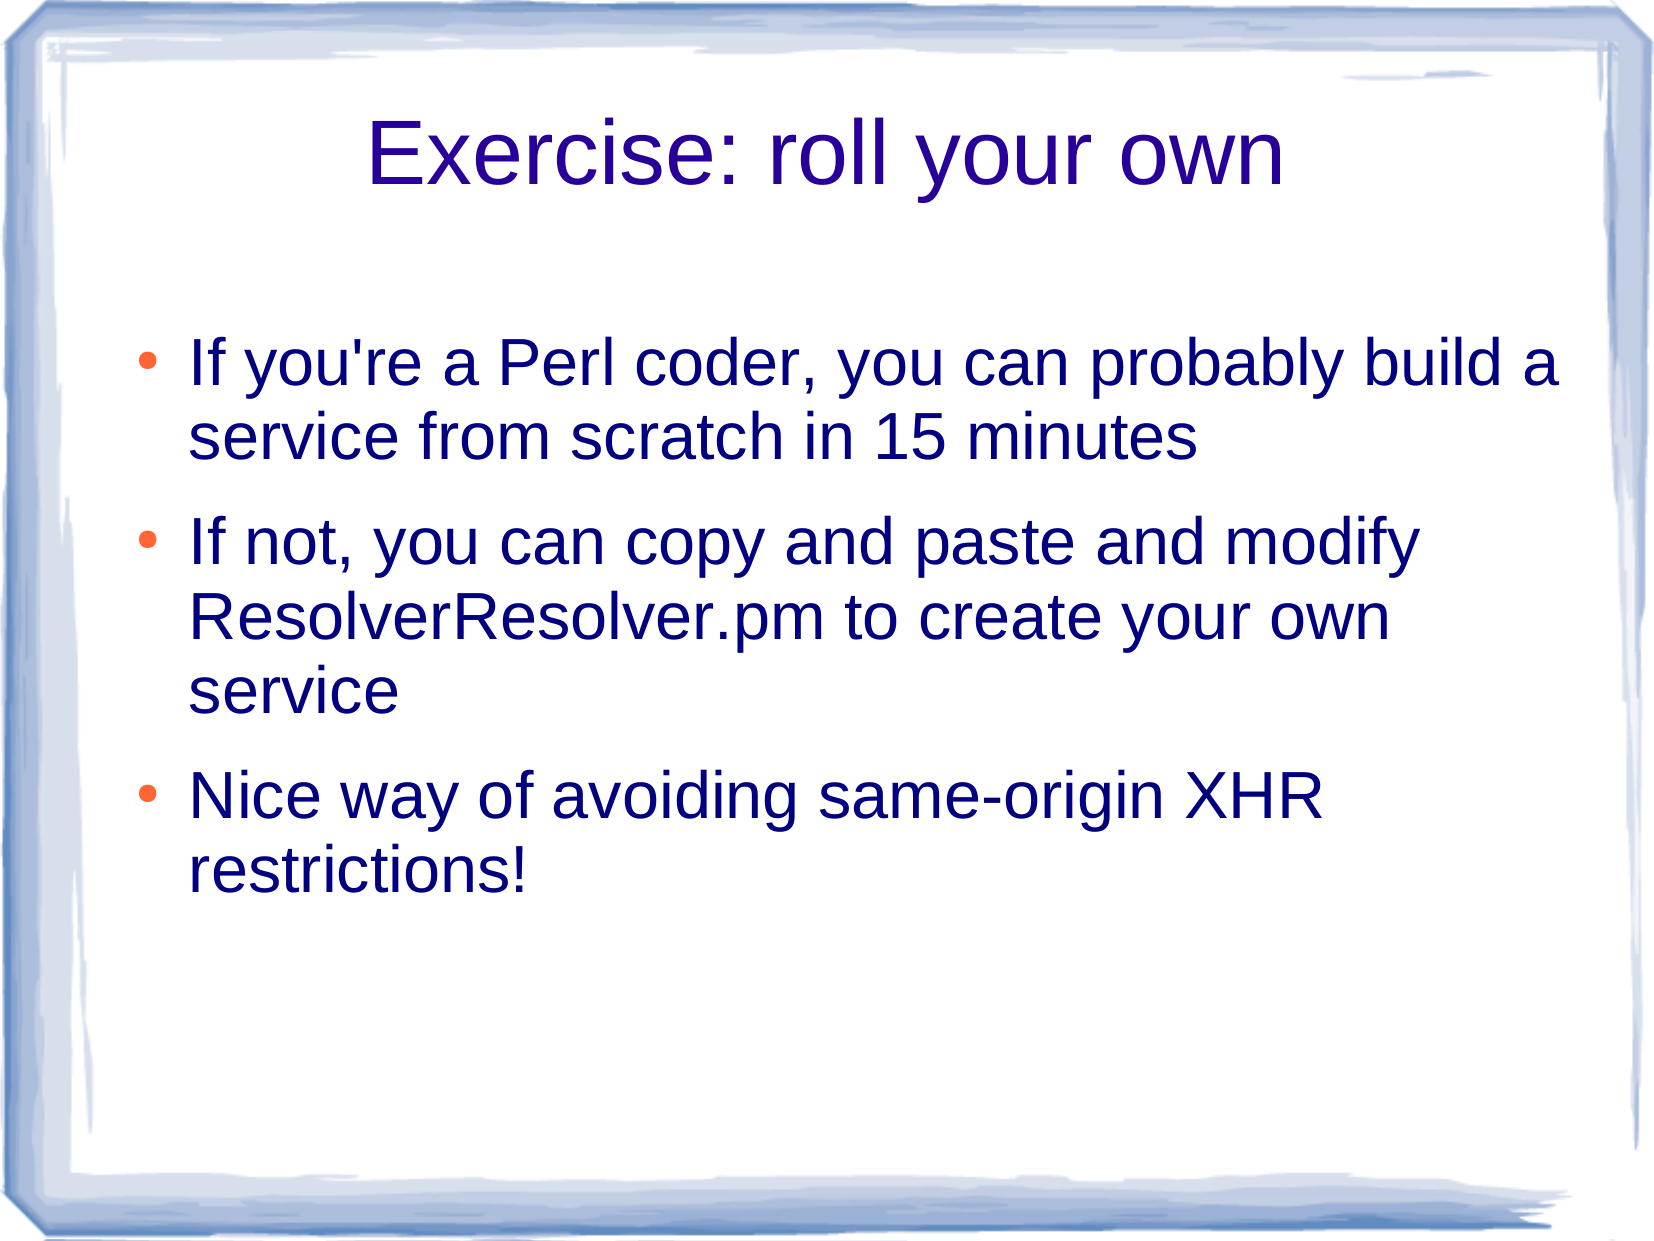

# Exercise: roll your own
If you're a Perl coder, you can probably build a service from scratch in 15 minutes
If not, you can copy and paste and modify ResolverResolver.pm to create your own service
Nice way of avoiding same-origin XHR restrictions!